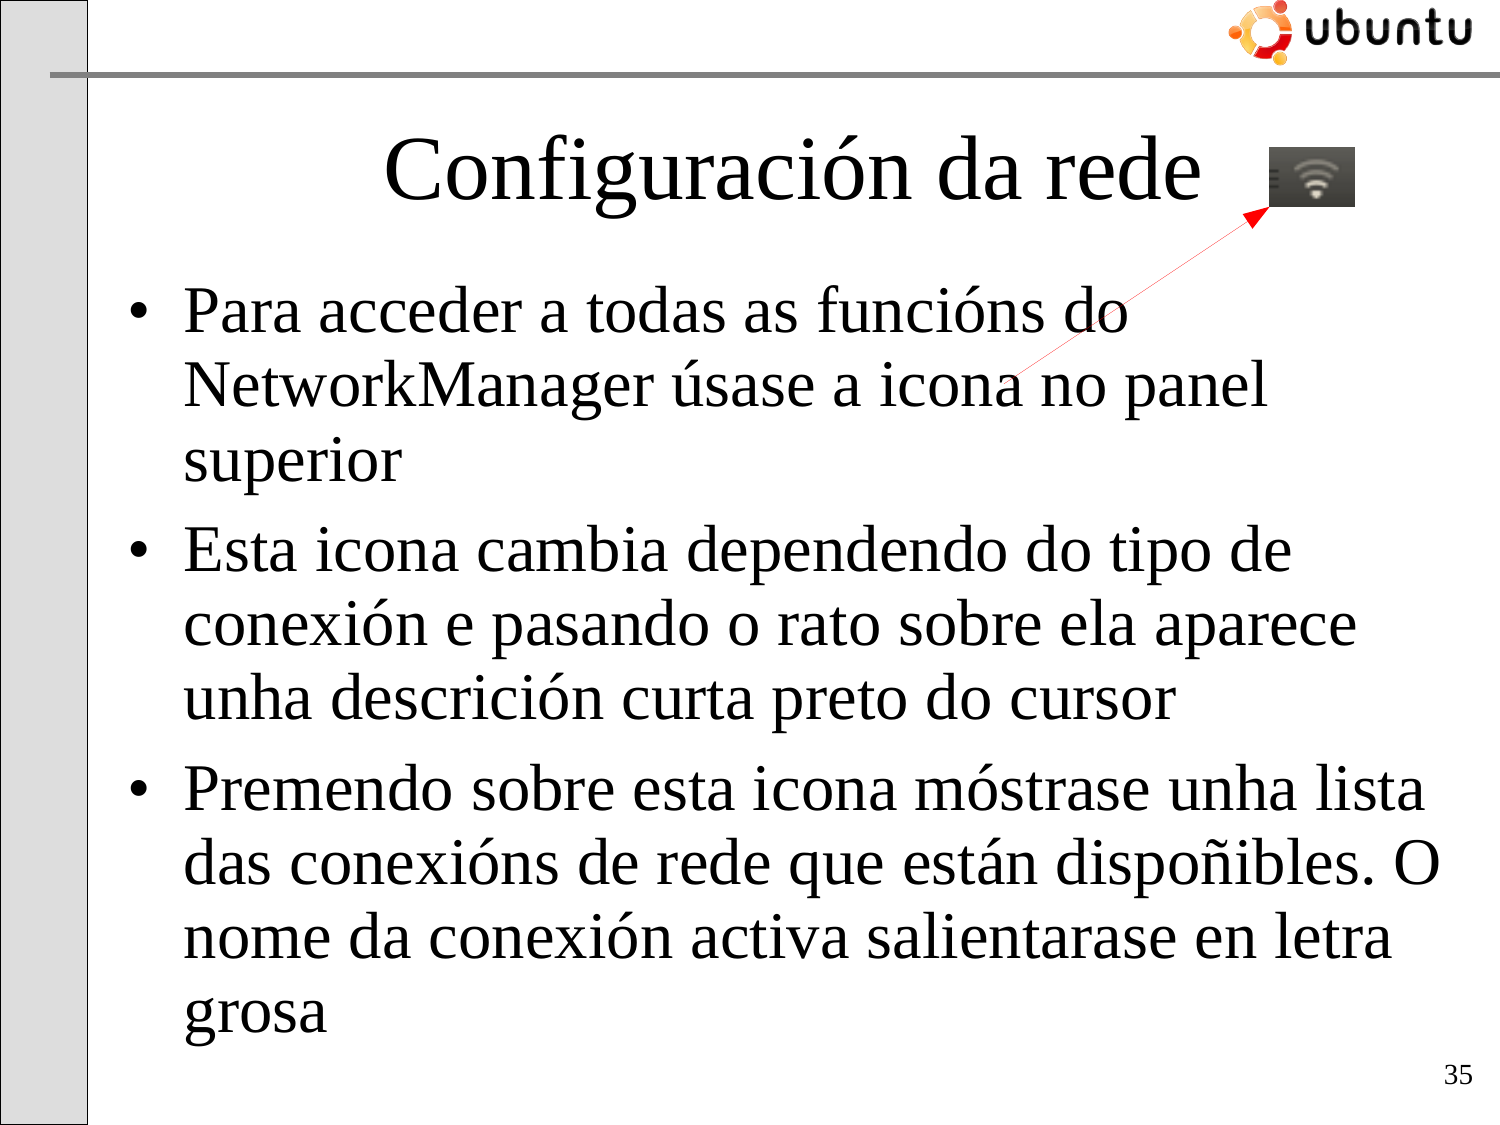

# Configuración da rede
Para acceder a todas as funcións do NetworkManager úsase a icona no panel superior
Esta icona cambia dependendo do tipo de conexión e pasando o rato sobre ela aparece unha descrición curta preto do cursor
Premendo sobre esta icona móstrase unha lista das conexións de rede que están dispoñibles. O nome da conexión activa salientarase en letra grosa
35